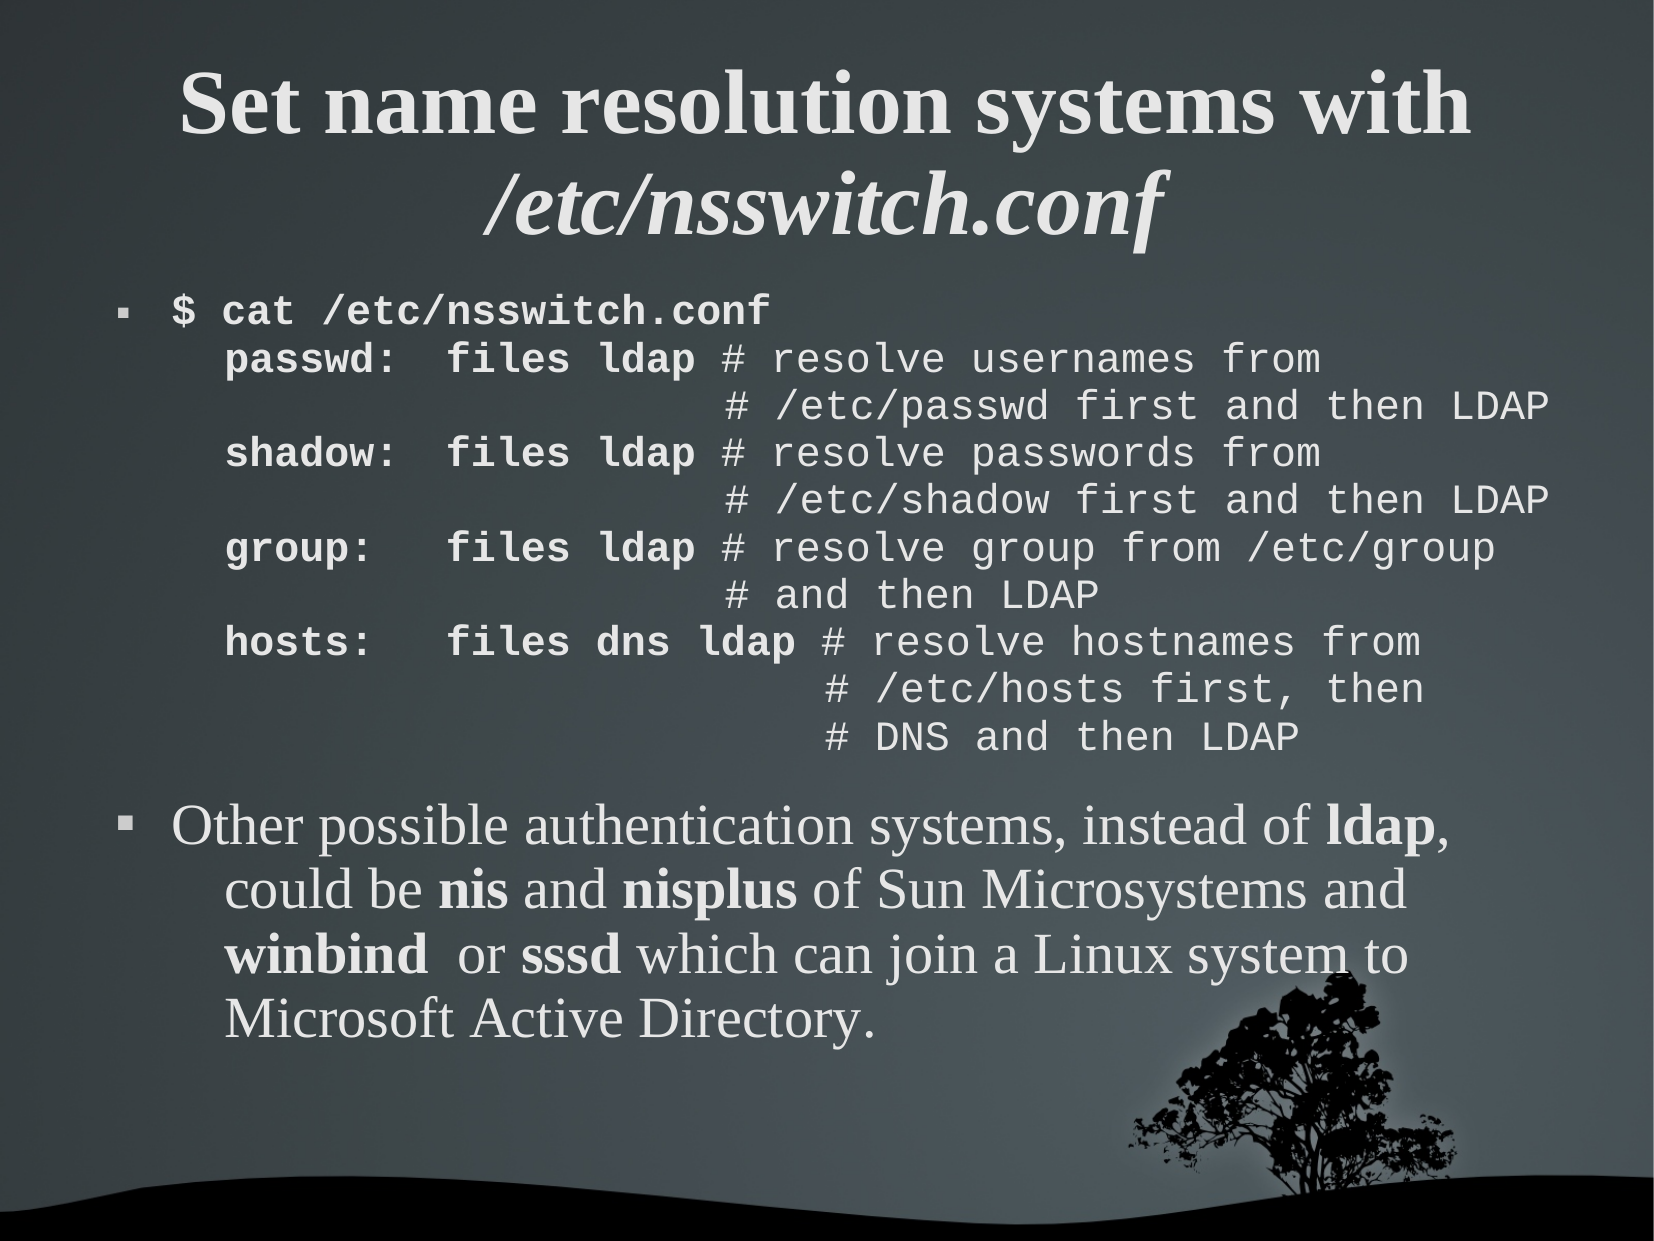

Set name resolution systems with /etc/nsswitch.conf
# $ cat /etc/nsswitch.conf passwd: 	files ldap # resolve usernames from # /etc/passwd first and then LDAP shadow: 	files ldap # resolve passwords from # /etc/shadow first and then LDAP group: 	files ldap # resolve group from /etc/group # and then LDAP hosts:	files dns ldap # resolve hostnames from # /etc/hosts first, then # DNS and then LDAP
Other possible authentication systems, instead of ldap, could be nis and nisplus of Sun Microsystems and winbind or sssd which can join a Linux system to Microsoft Active Directory.